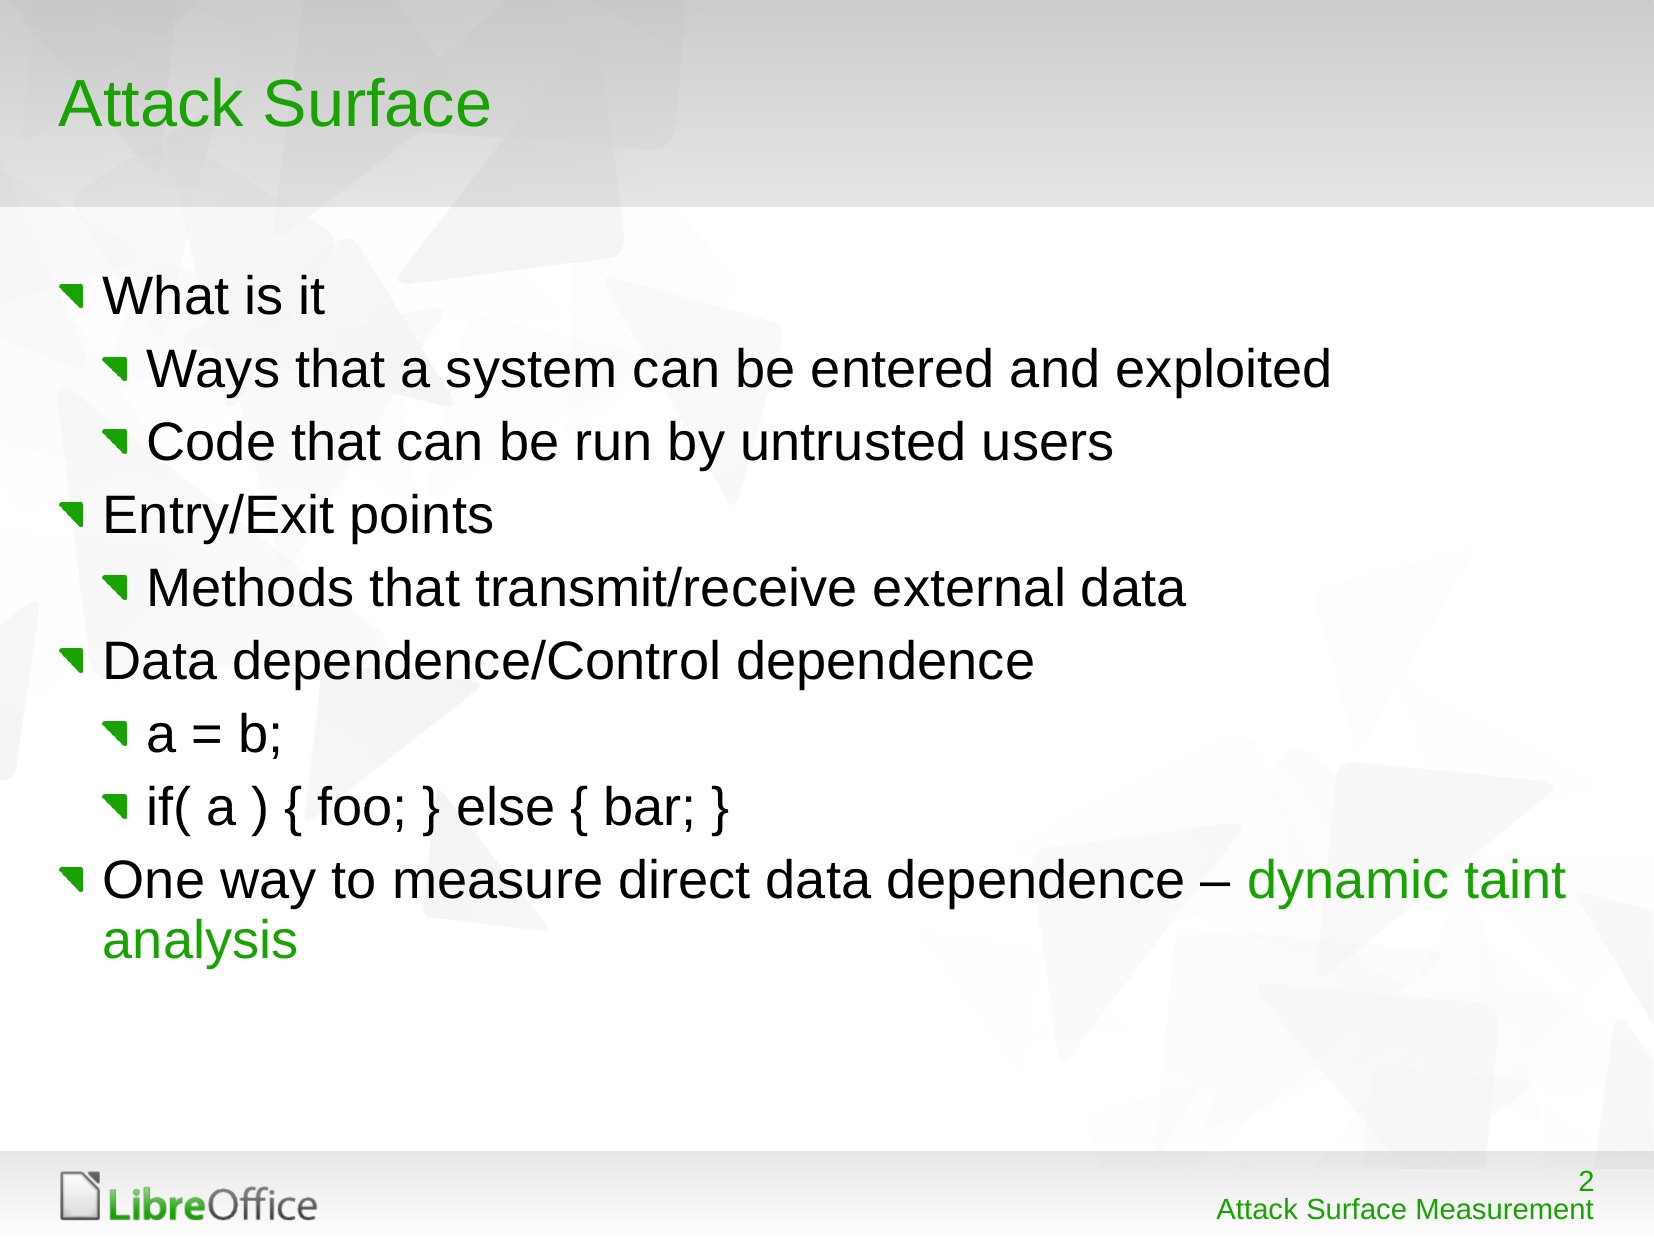

# Attack Surface
What is it
Ways that a system can be entered and exploited
Code that can be run by untrusted users
Entry/Exit points
Methods that transmit/receive external data
Data dependence/Control dependence
a = b;
if( a ) { foo; } else { bar; }
One way to measure direct data dependence – dynamic taint analysis
2
Attack Surface Measurement